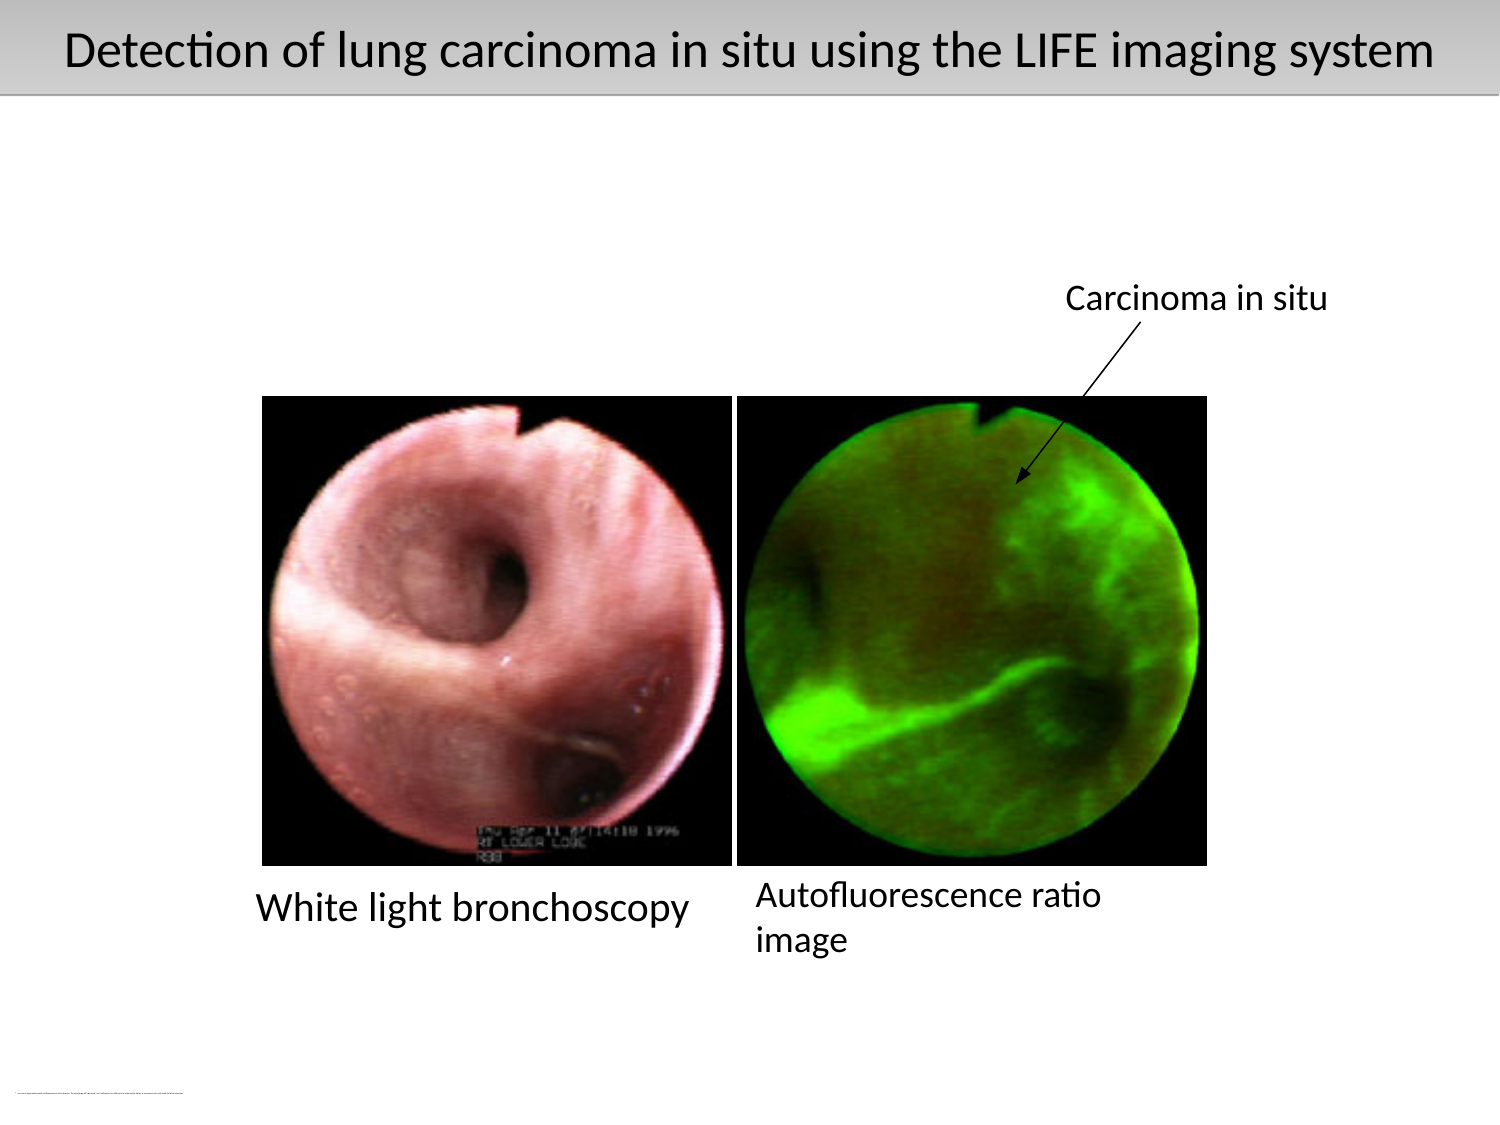

# Detection of lung carcinoma in situ using the LIFE imaging system
Carcinoma in situ
Autofluorescence ratio
image
White light bronchoscopy
an area of abnormal brownish red fluorescence in the sub-carina. The area (image #2) measured 2 to 3 millimeters in width and was confirmed by biopsy as carcinoma-in-situ with small foci of microinvasion.